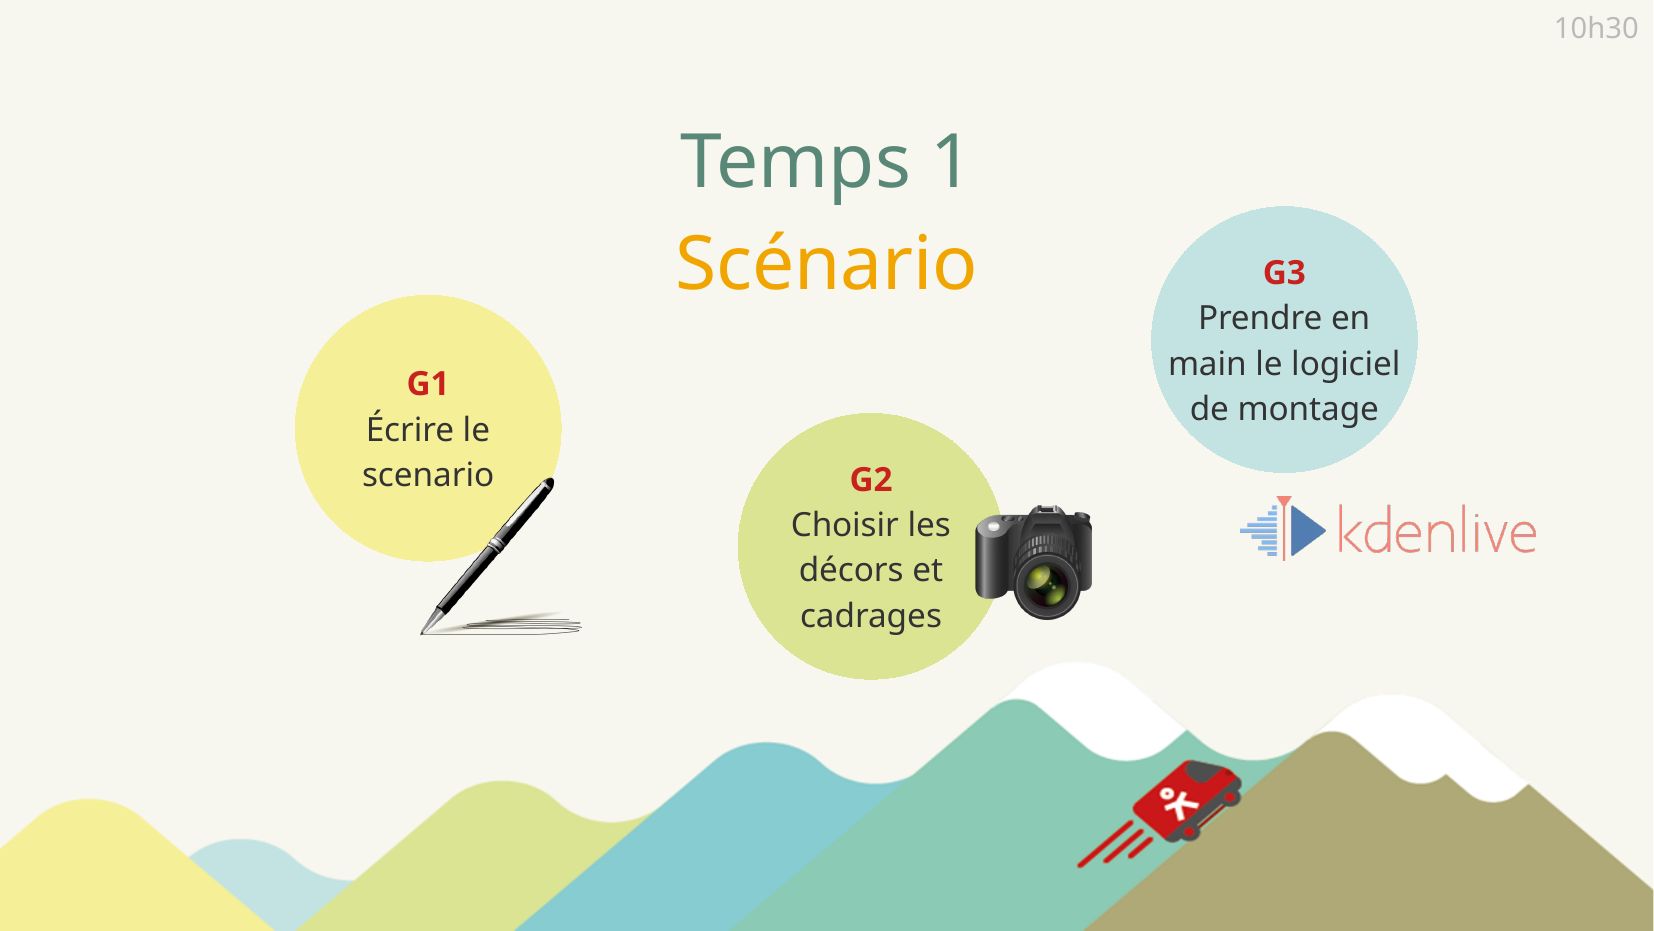

10h30
Temps 1
Scénario
G3
Prendre en main le logiciel de montage
G1
Écrire le scenario
G2
Choisir les décors et cadrages